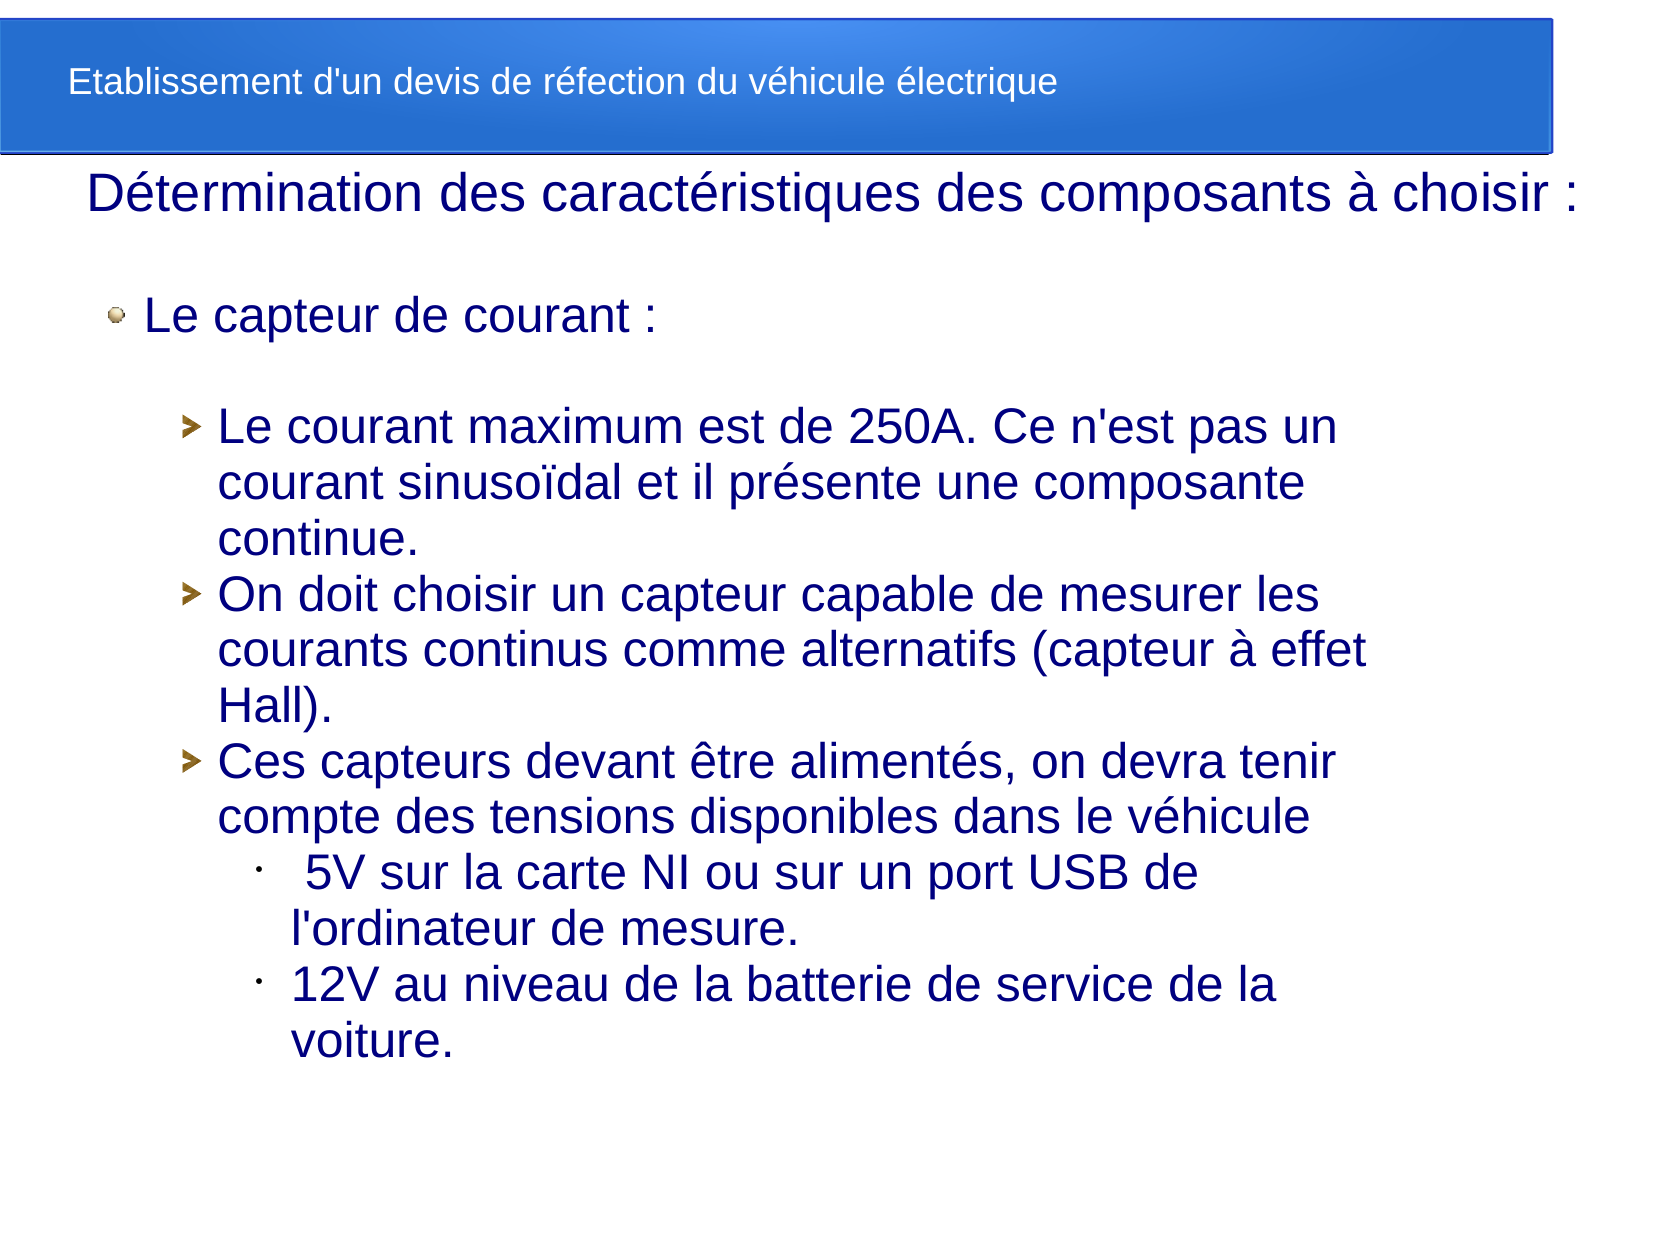

Etablissement d'un devis de réfection du véhicule électrique
Détermination des caractéristiques des composants à choisir :
Le capteur de courant :
Le courant maximum est de 250A. Ce n'est pas un courant sinusoïdal et il présente une composante continue.
On doit choisir un capteur capable de mesurer les courants continus comme alternatifs (capteur à effet Hall).
Ces capteurs devant être alimentés, on devra tenir compte des tensions disponibles dans le véhicule
 5V sur la carte NI ou sur un port USB de l'ordinateur de mesure.
12V au niveau de la batterie de service de la voiture.